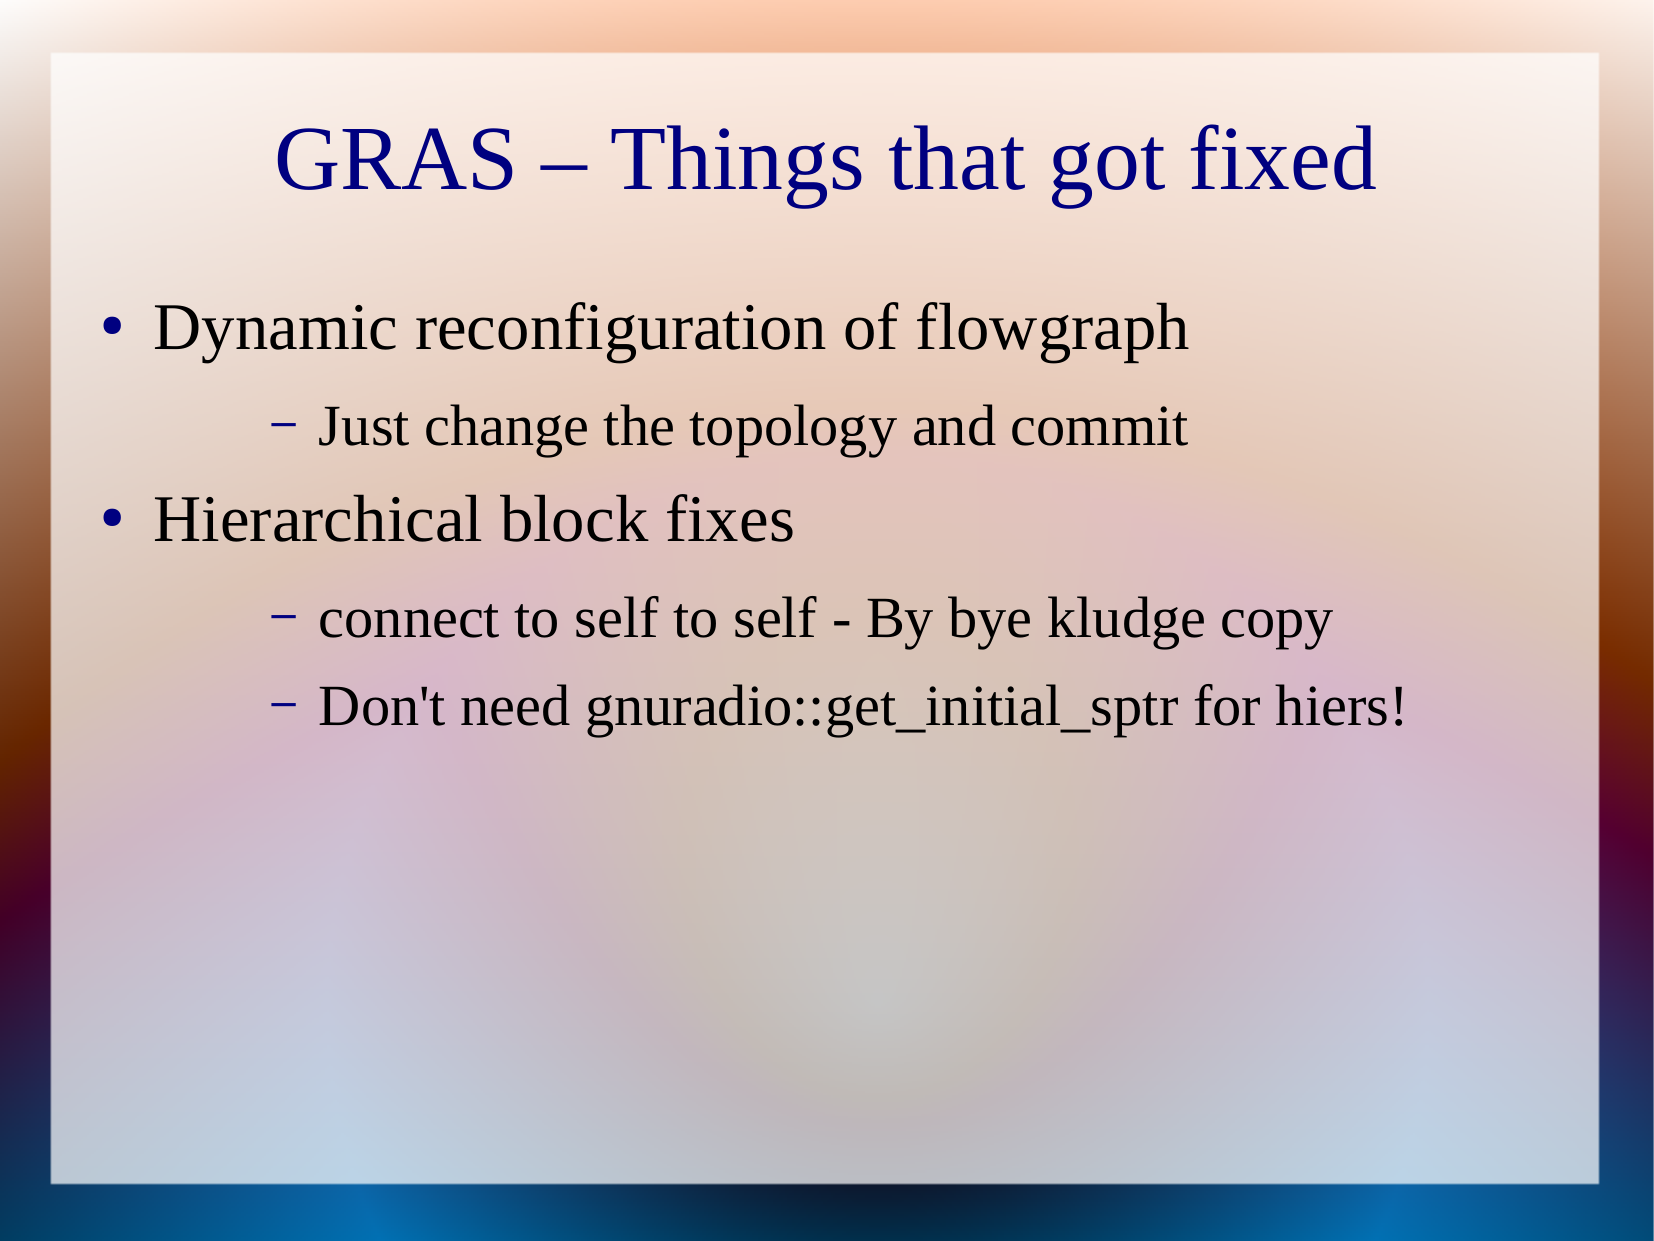

# GRAS – Things that got fixed
Dynamic reconfiguration of flowgraph
Just change the topology and commit
Hierarchical block fixes
connect to self to self - By bye kludge copy
Don't need gnuradio::get_initial_sptr for hiers!